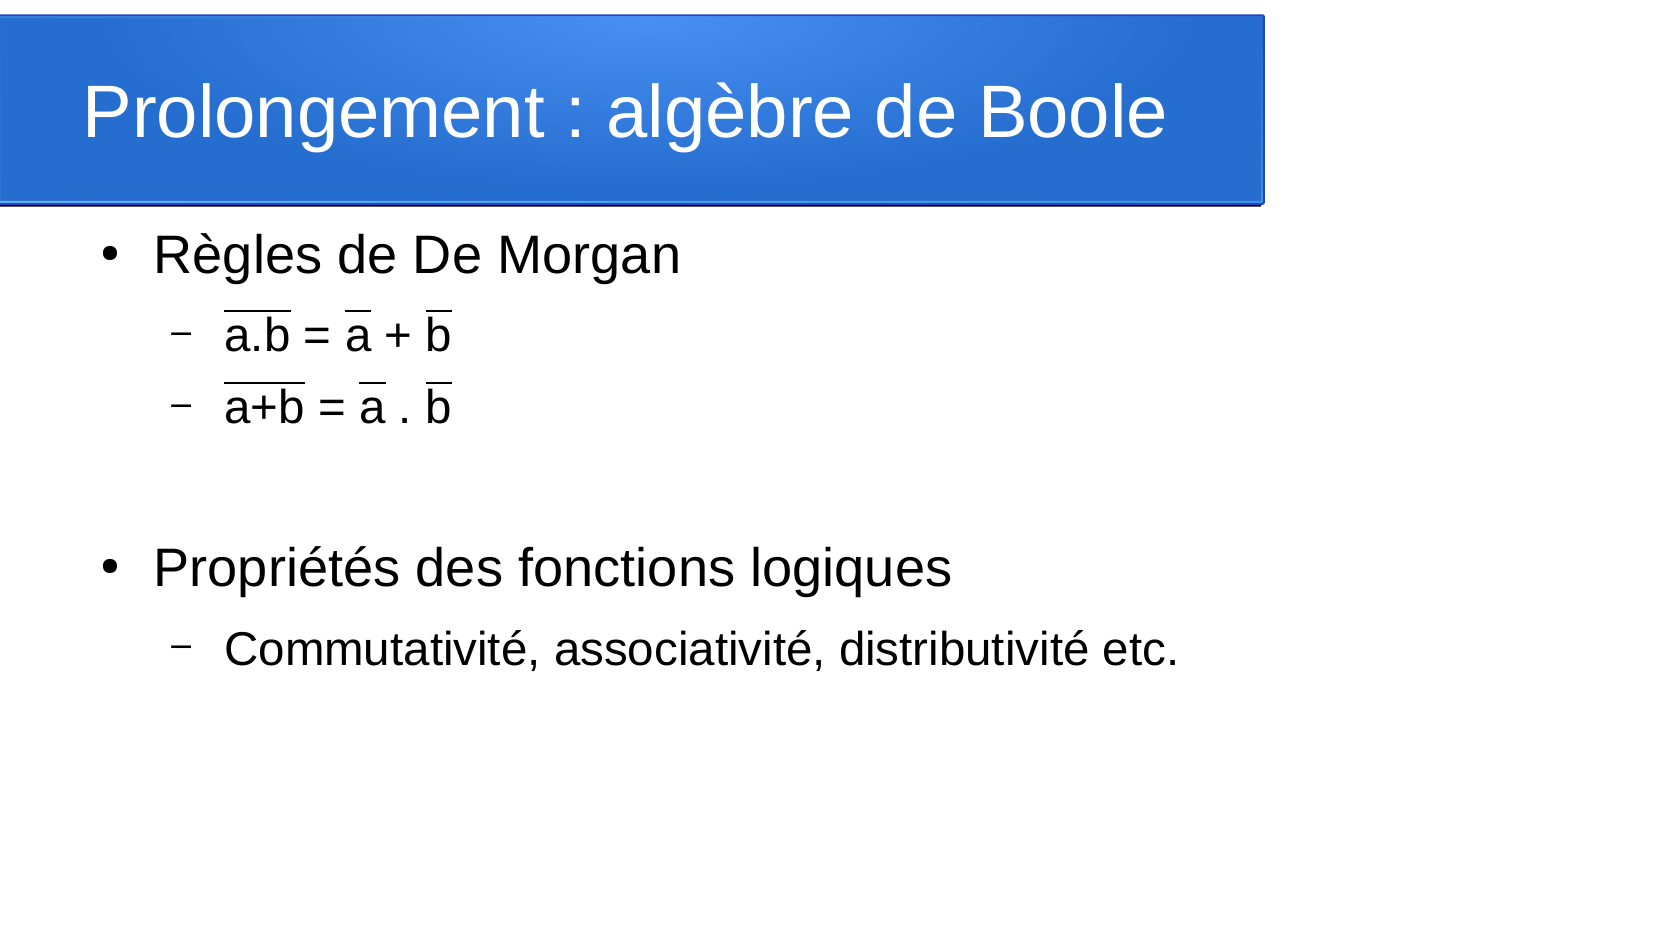

# Prolongement : algèbre de Boole
Règles de De Morgan
a.b = a + b
a+b = a . b
Propriétés des fonctions logiques
Commutativité, associativité, distributivité etc.